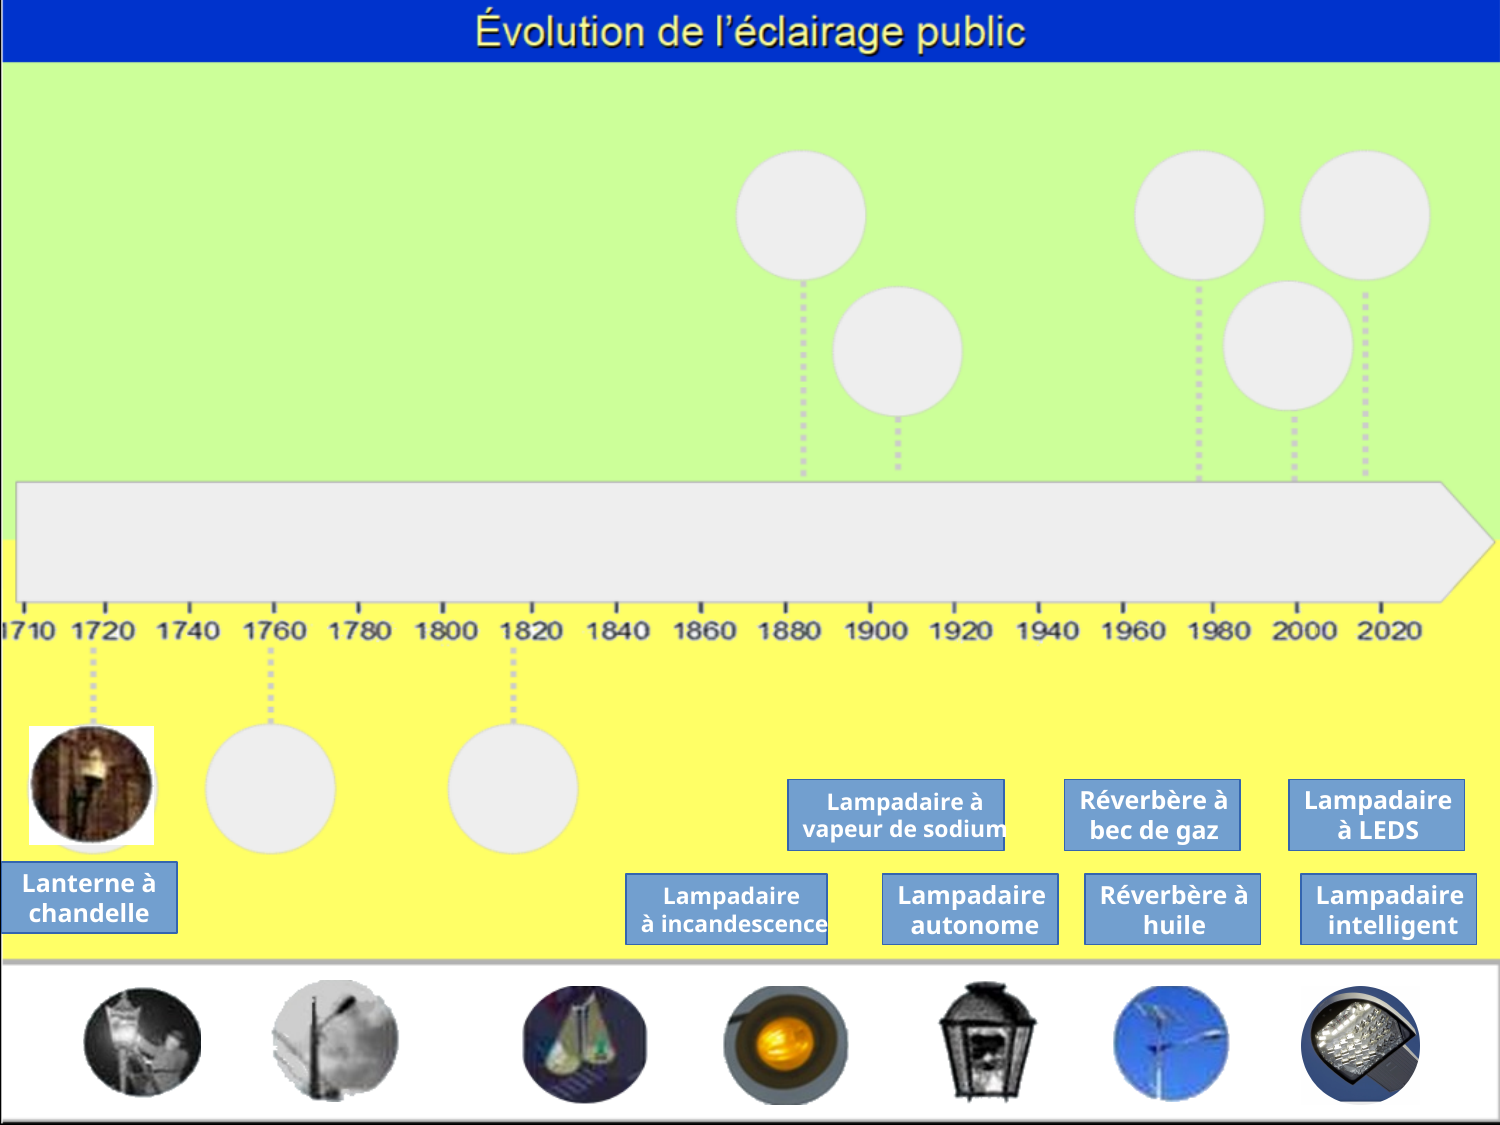

Lampadaire à
vapeur de sodium
Réverbère à
bec de gaz
Lampadaire
à LEDS
Lanterne à
chandelle
Lampadaire
à incandescence
Lampadaire
autonome
Réverbère à
huile
Lampadaire
intelligent